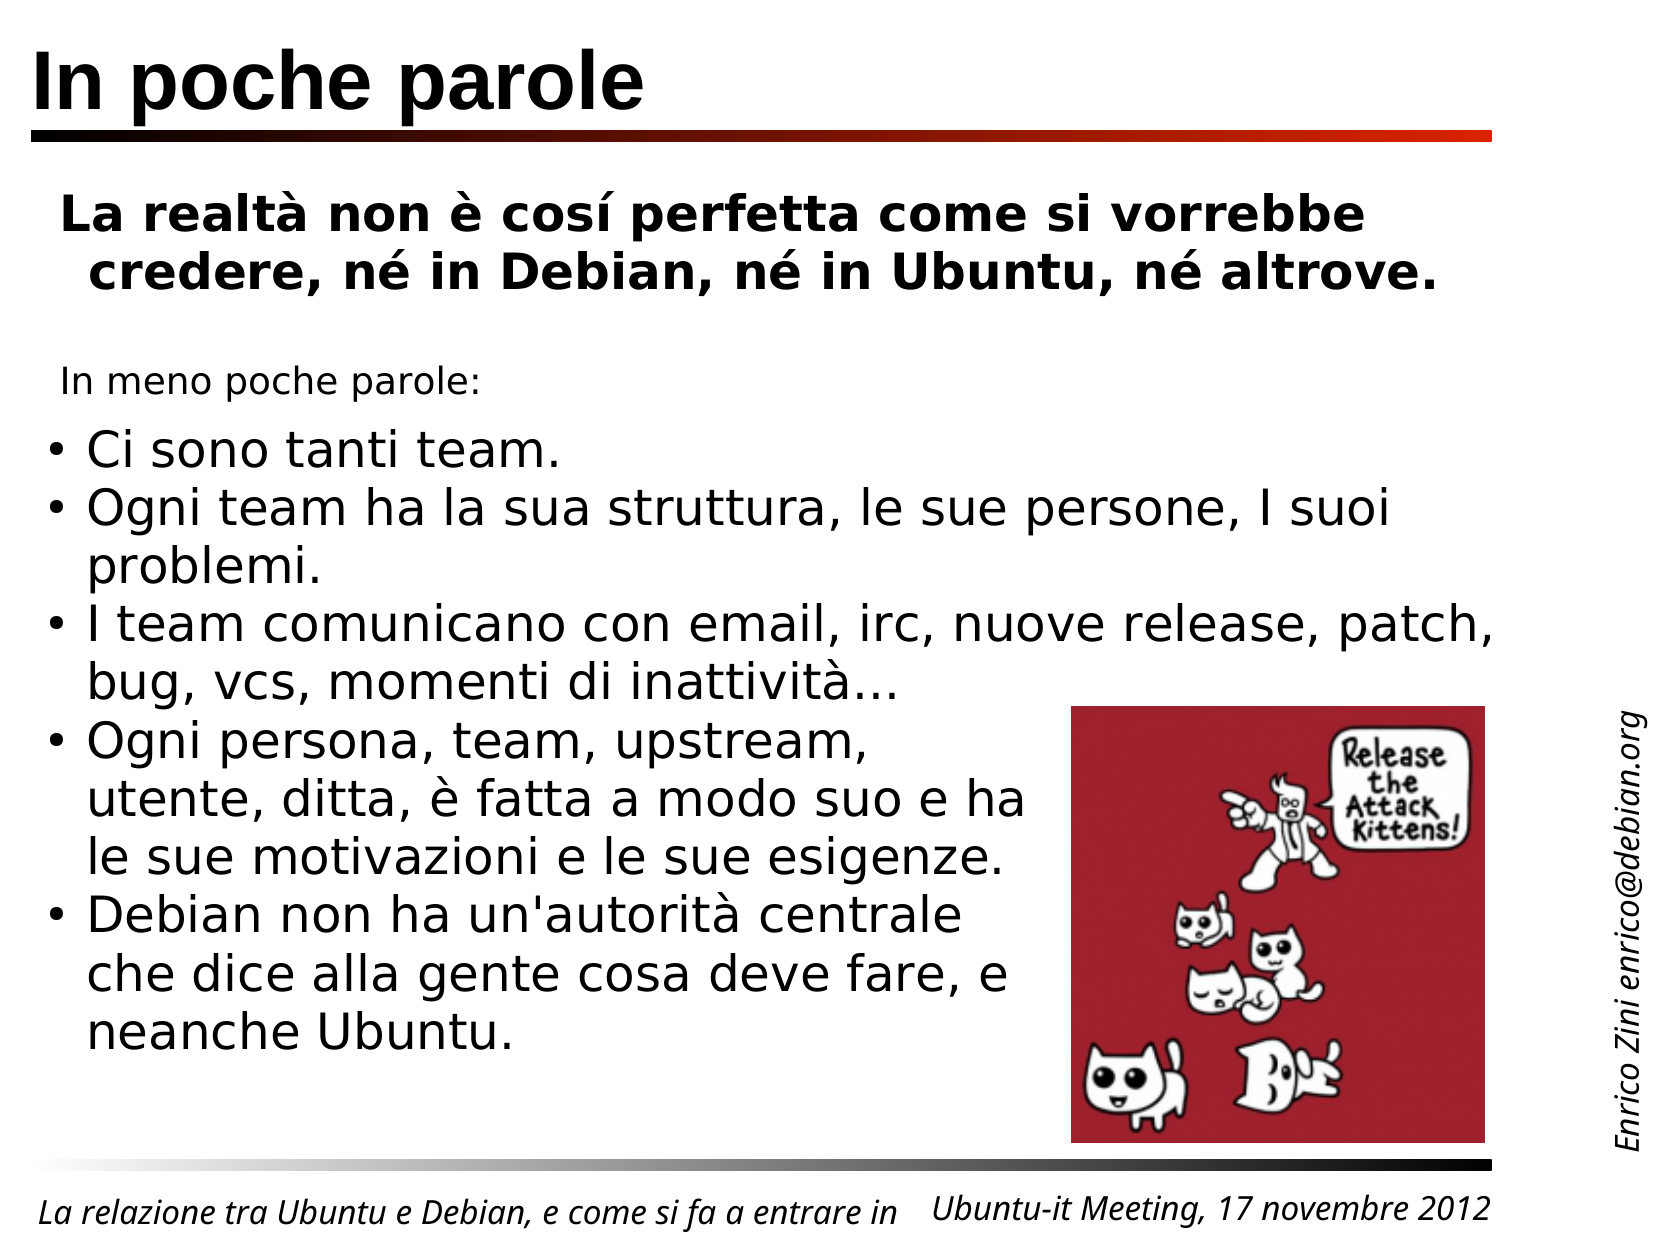

In poche parole
La realtà non è cosí perfetta come si vorrebbe credere, né in Debian, né in Ubuntu, né altrove.
In meno poche parole:
Ci sono tanti team.
Ogni team ha la sua struttura, le sue persone, I suoi problemi.
I team comunicano con email, irc, nuove release, patch, bug, vcs, momenti di inattività...
Ogni persona, team, upstream, utente, ditta, è fatta a modo suo e ha le sue motivazioni e le sue esigenze.
Debian non ha un'autorità centrale che dice alla gente cosa deve fare, e neanche Ubuntu.